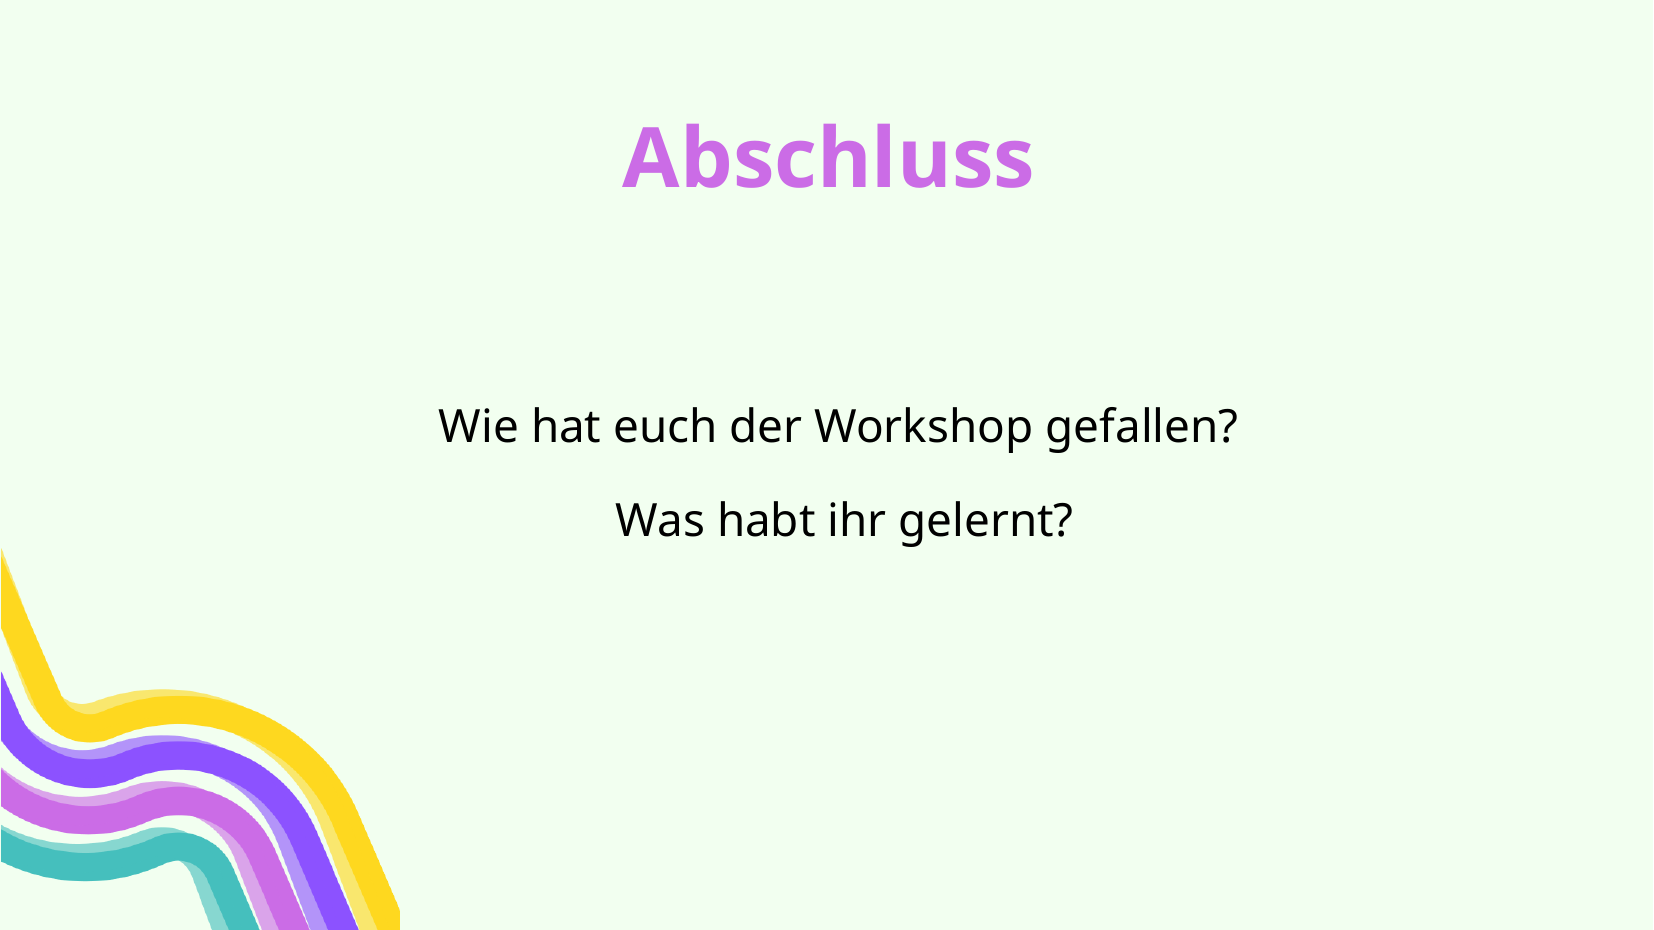

Abschluss
Wie hat euch der Workshop gefallen?
Was habt ihr gelernt?